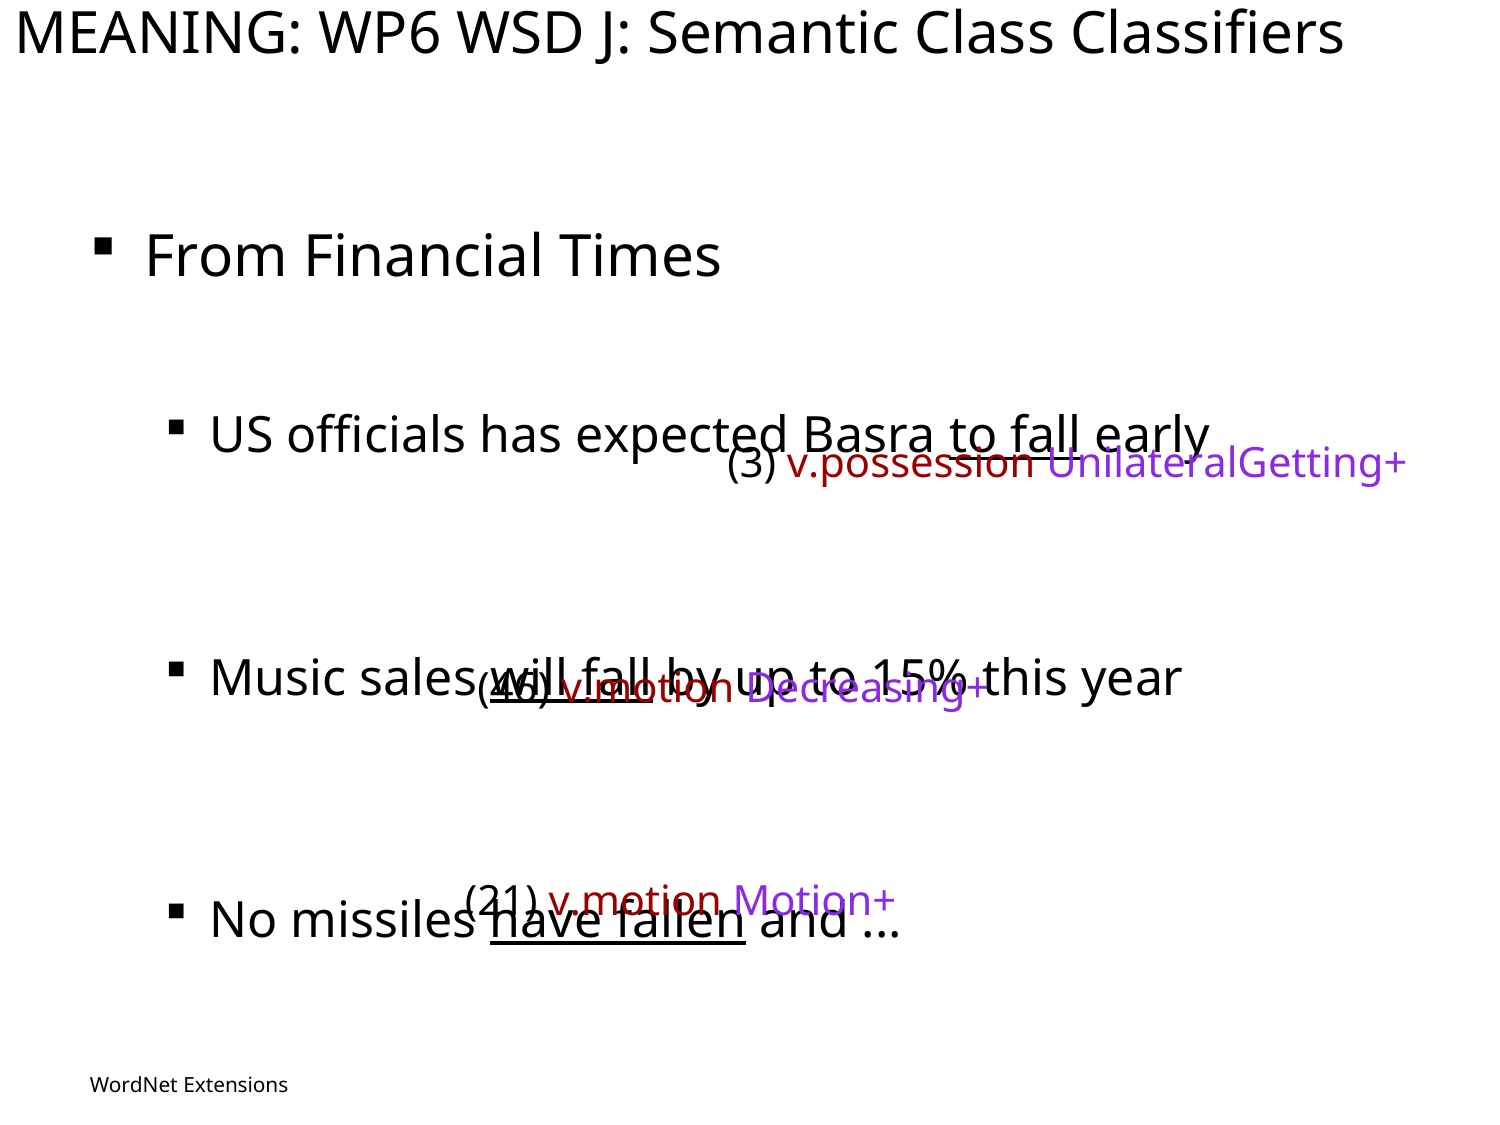

# MEANING: WP6 WSD J: Semantic Class Classifiers
From Financial Times
US officials has expected Basra to fall early
Music sales will fall by up to 15% this year
No missiles have fallen and ...
(3) v.possession UnilateralGetting+
(46) v.motion Decreasing+
(21) v.motion Motion+